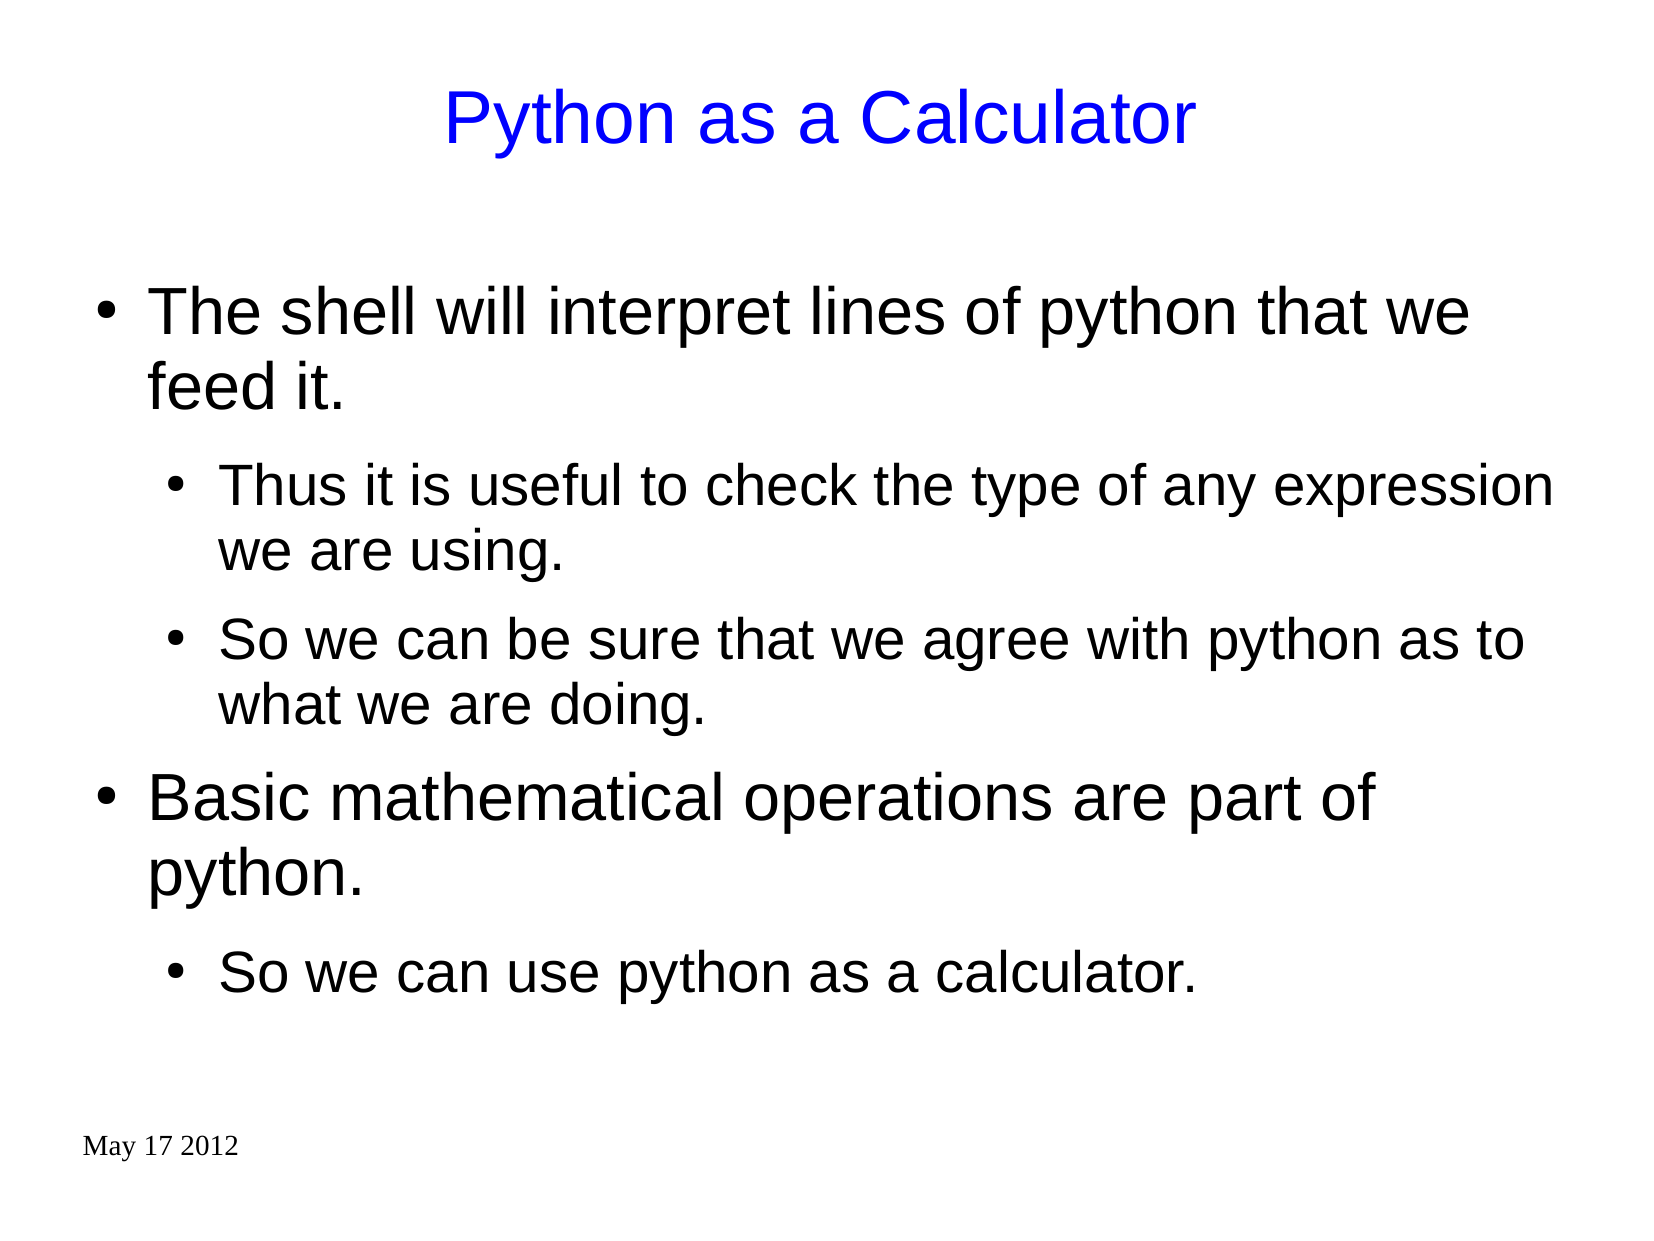

# Python as a Calculator
The shell will interpret lines of python that we feed it.
Thus it is useful to check the type of any expression we are using.
So we can be sure that we agree with python as to what we are doing.
Basic mathematical operations are part of python.
So we can use python as a calculator.
May 17 2012